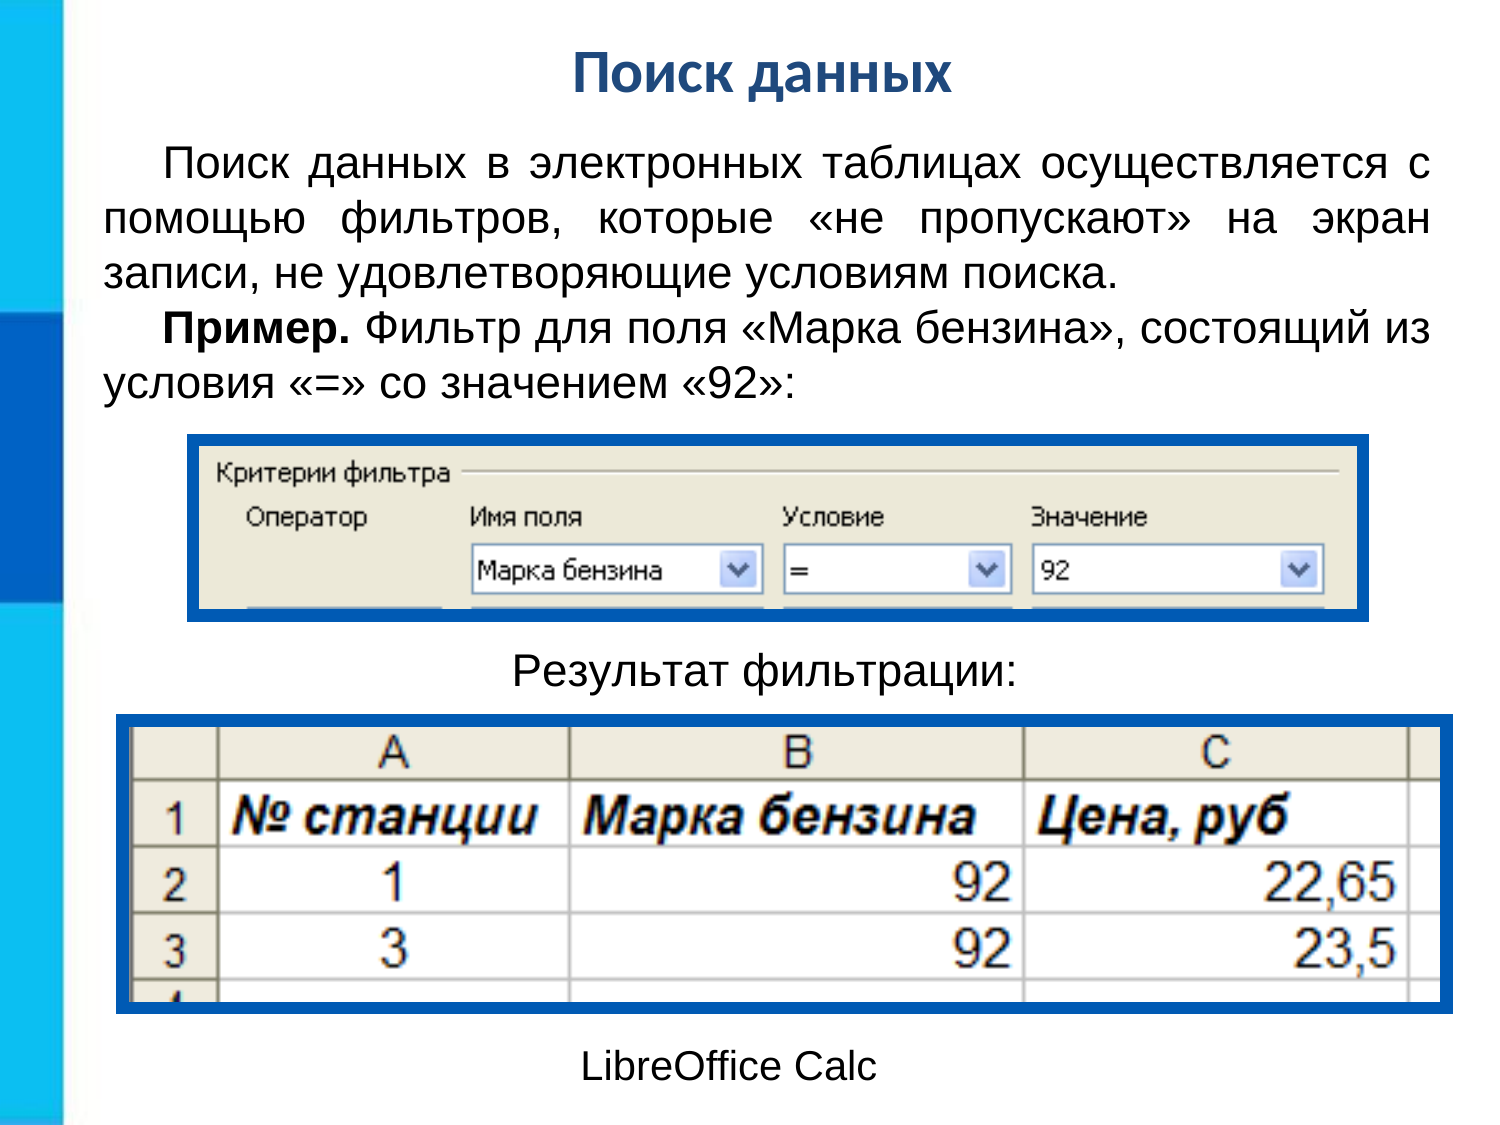

Поиск данных
Поиск данных в электронных таблицах осуществляется с помощью фильтров, которые «не пропускают» на экран записи, не удовлетворяющие условиям поиска.
Пример. Фильтр для поля «Марка бензина», состоящий из условия «=» со значением «92»:
Результат фильтрации:
LibreOffice Calc